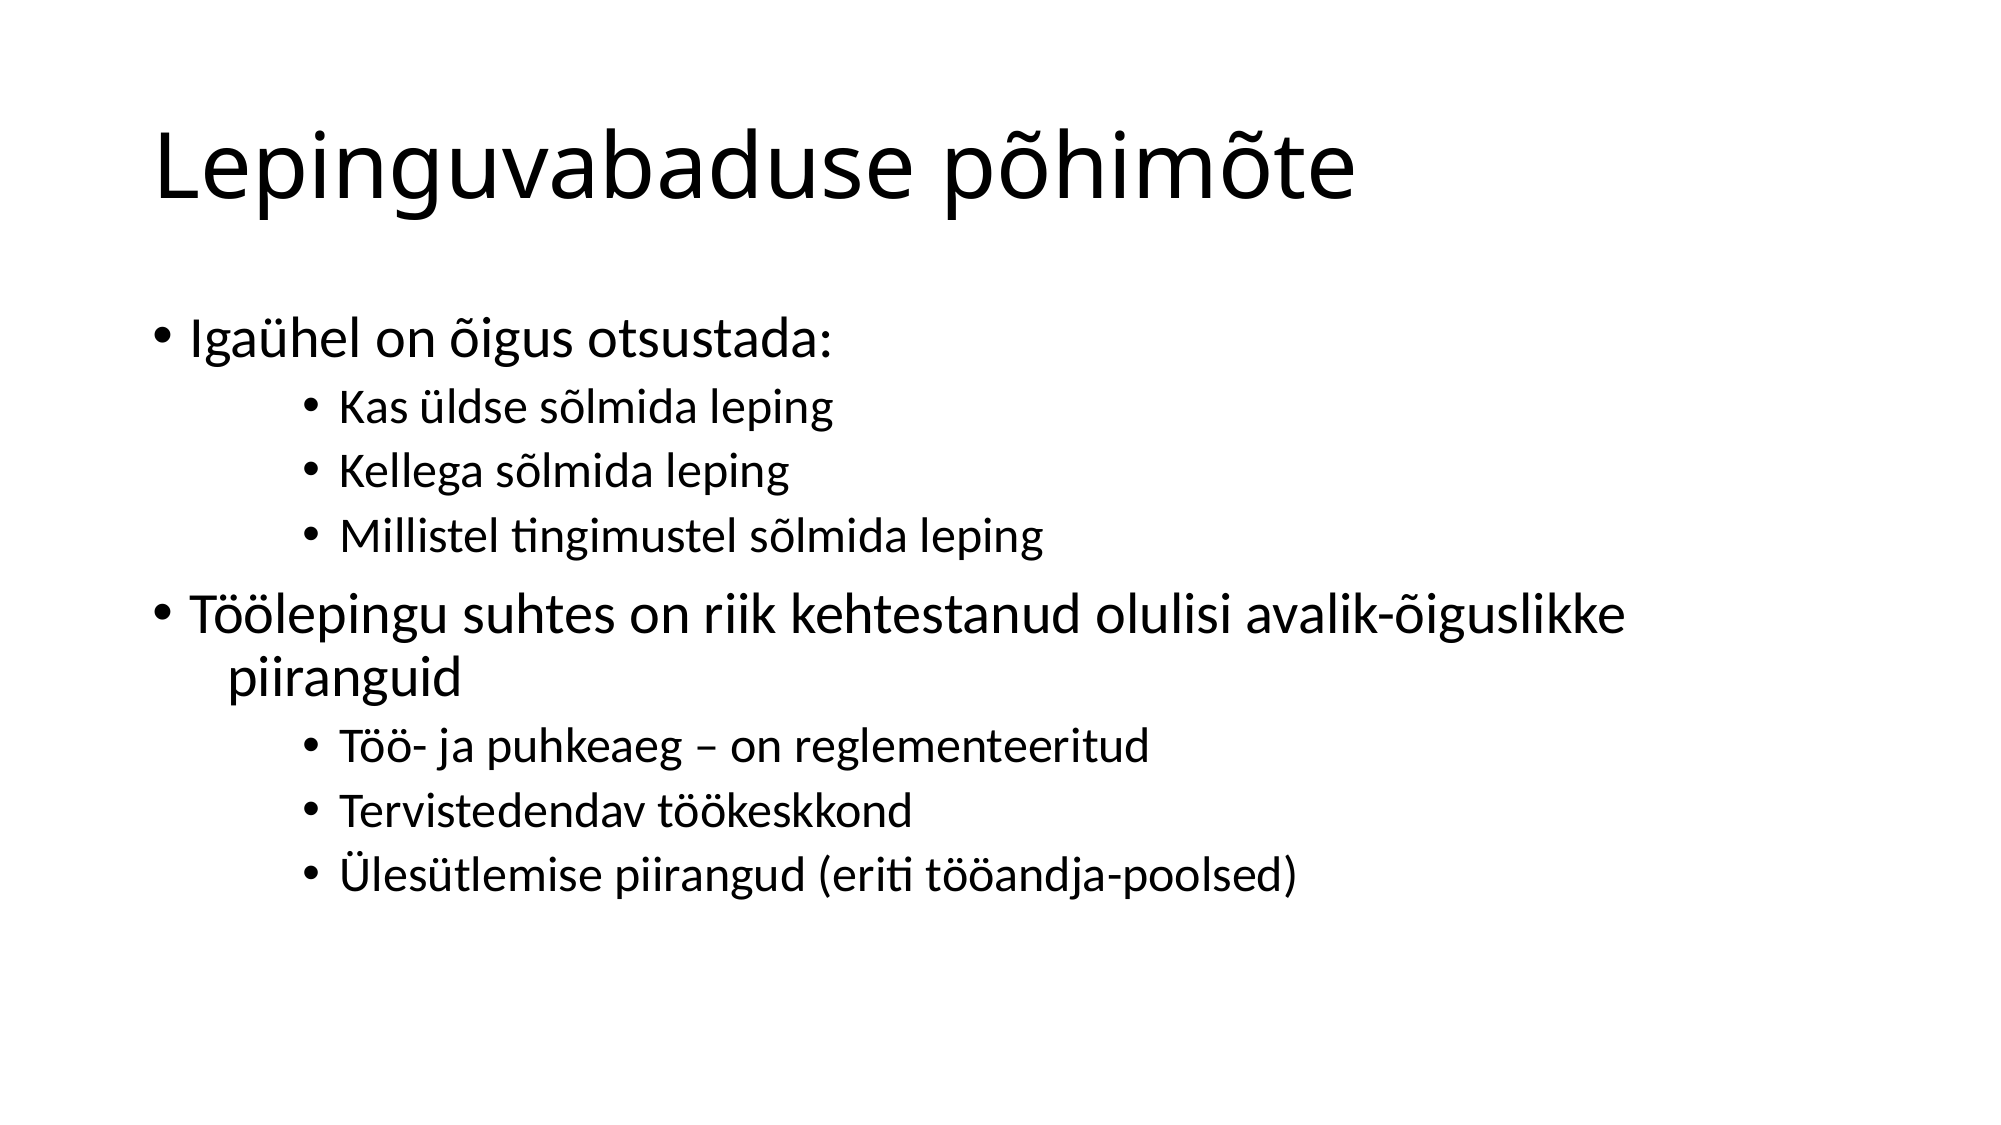

# Lepinguvabaduse põhimõte
Igaühel on õigus otsustada:
Kas üldse sõlmida leping
Kellega sõlmida leping
Millistel tingimustel sõlmida leping
Töölepingu suhtes on riik kehtestanud olulisi avalik-õiguslikke piiranguid
Töö- ja puhkeaeg – on reglementeeritud
Tervistedendav töökeskkond
Ülesütlemise piirangud (eriti tööandja-poolsed)